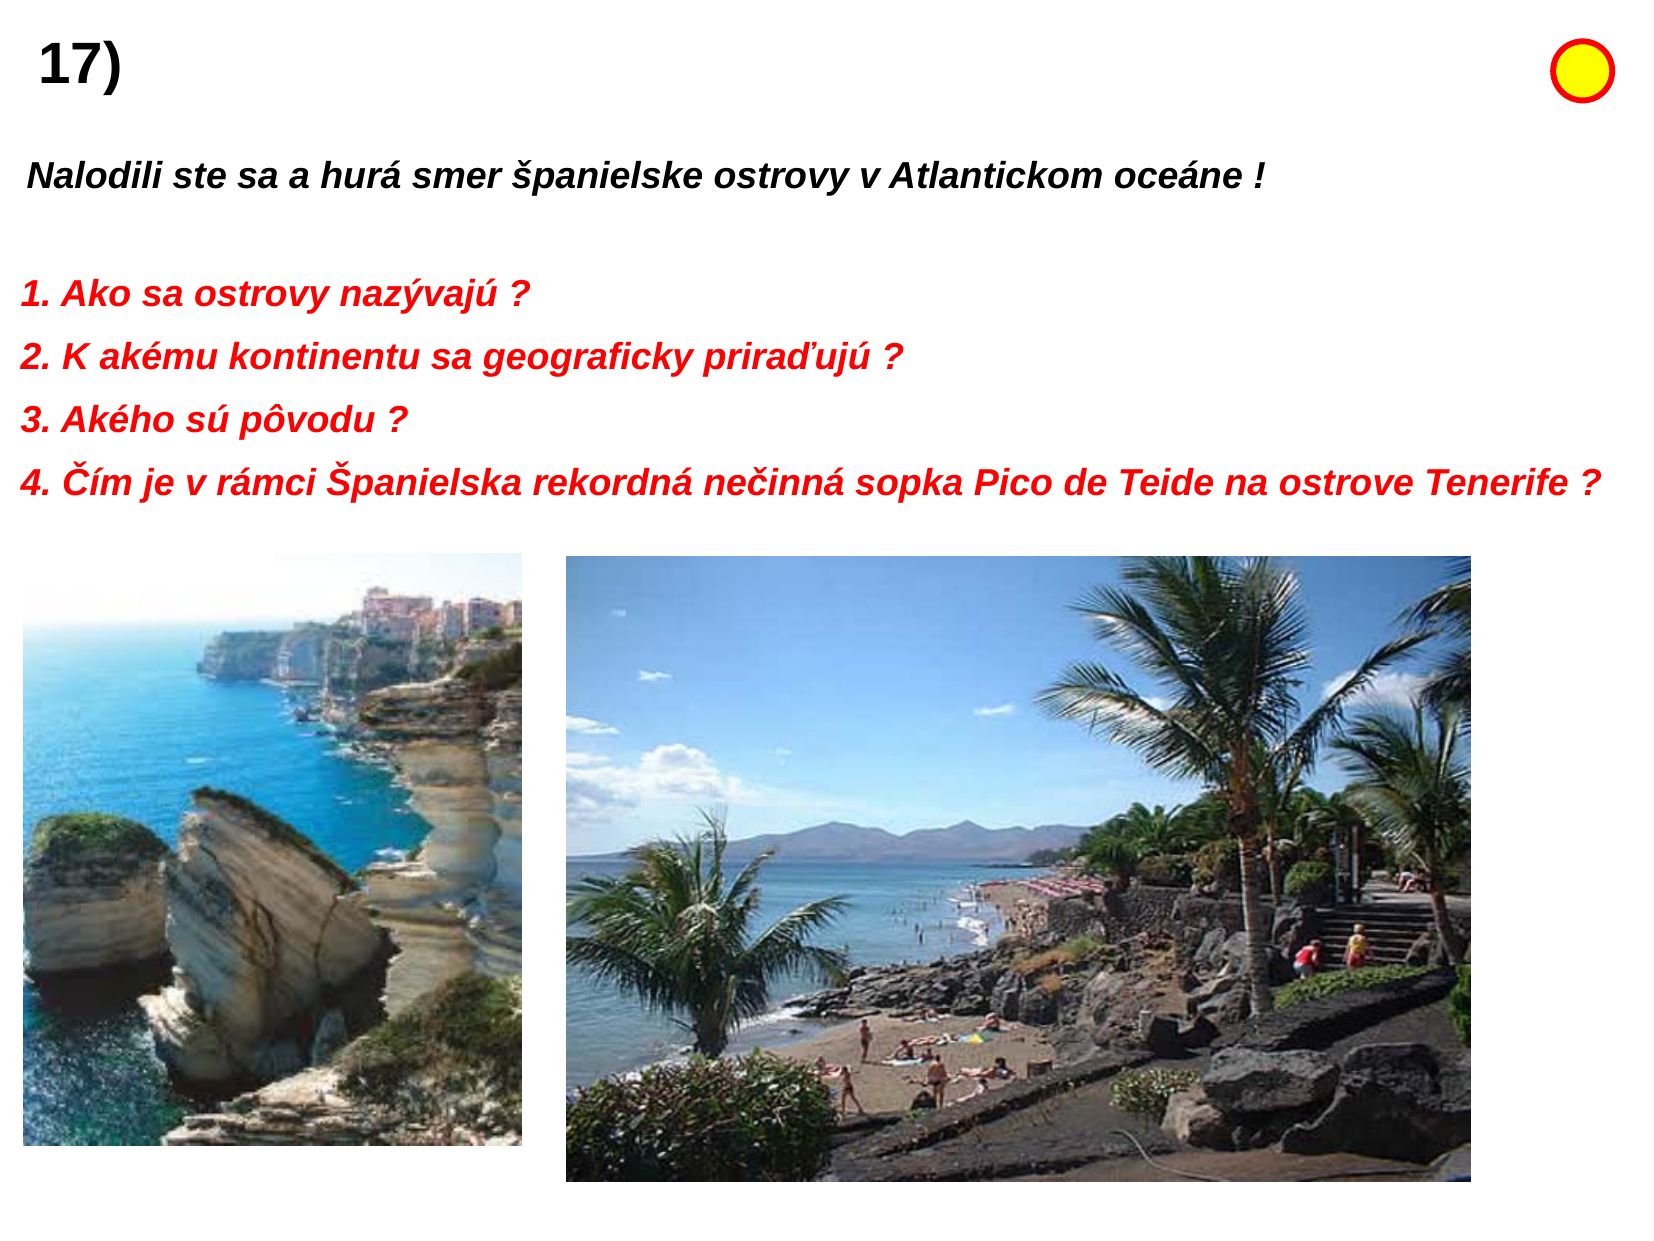

17)
Nalodili ste sa a hurá smer španielske ostrovy v Atlantickom oceáne !
1. Ako sa ostrovy nazývajú ?
2. K akému kontinentu sa geograficky priraďujú ?
3. Akého sú pôvodu ?
4. Čím je v rámci Španielska rekordná nečinná sopka Pico de Teide na ostrove Tenerife ?